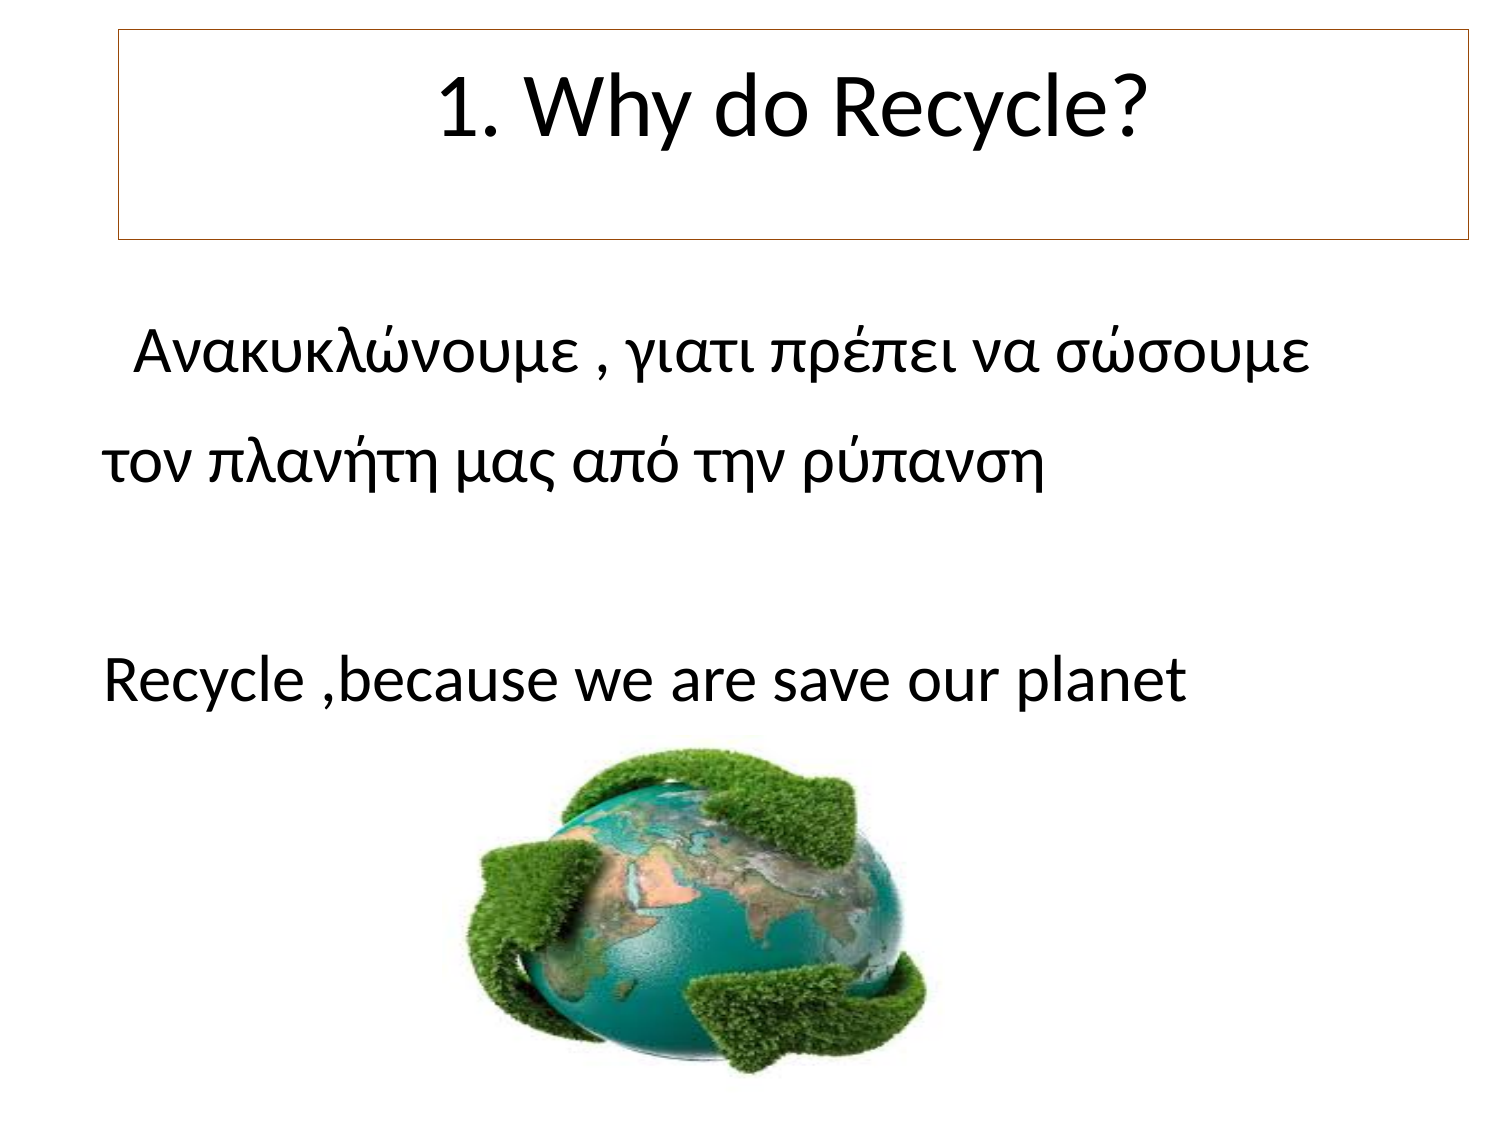

# 1. Why do Recycle?
 Ανακυκλώνουμε , γιατι πρέπει να σώσουμε
τον πλανήτη μας από την ρύπανση
Recycle ,because we are save our planet